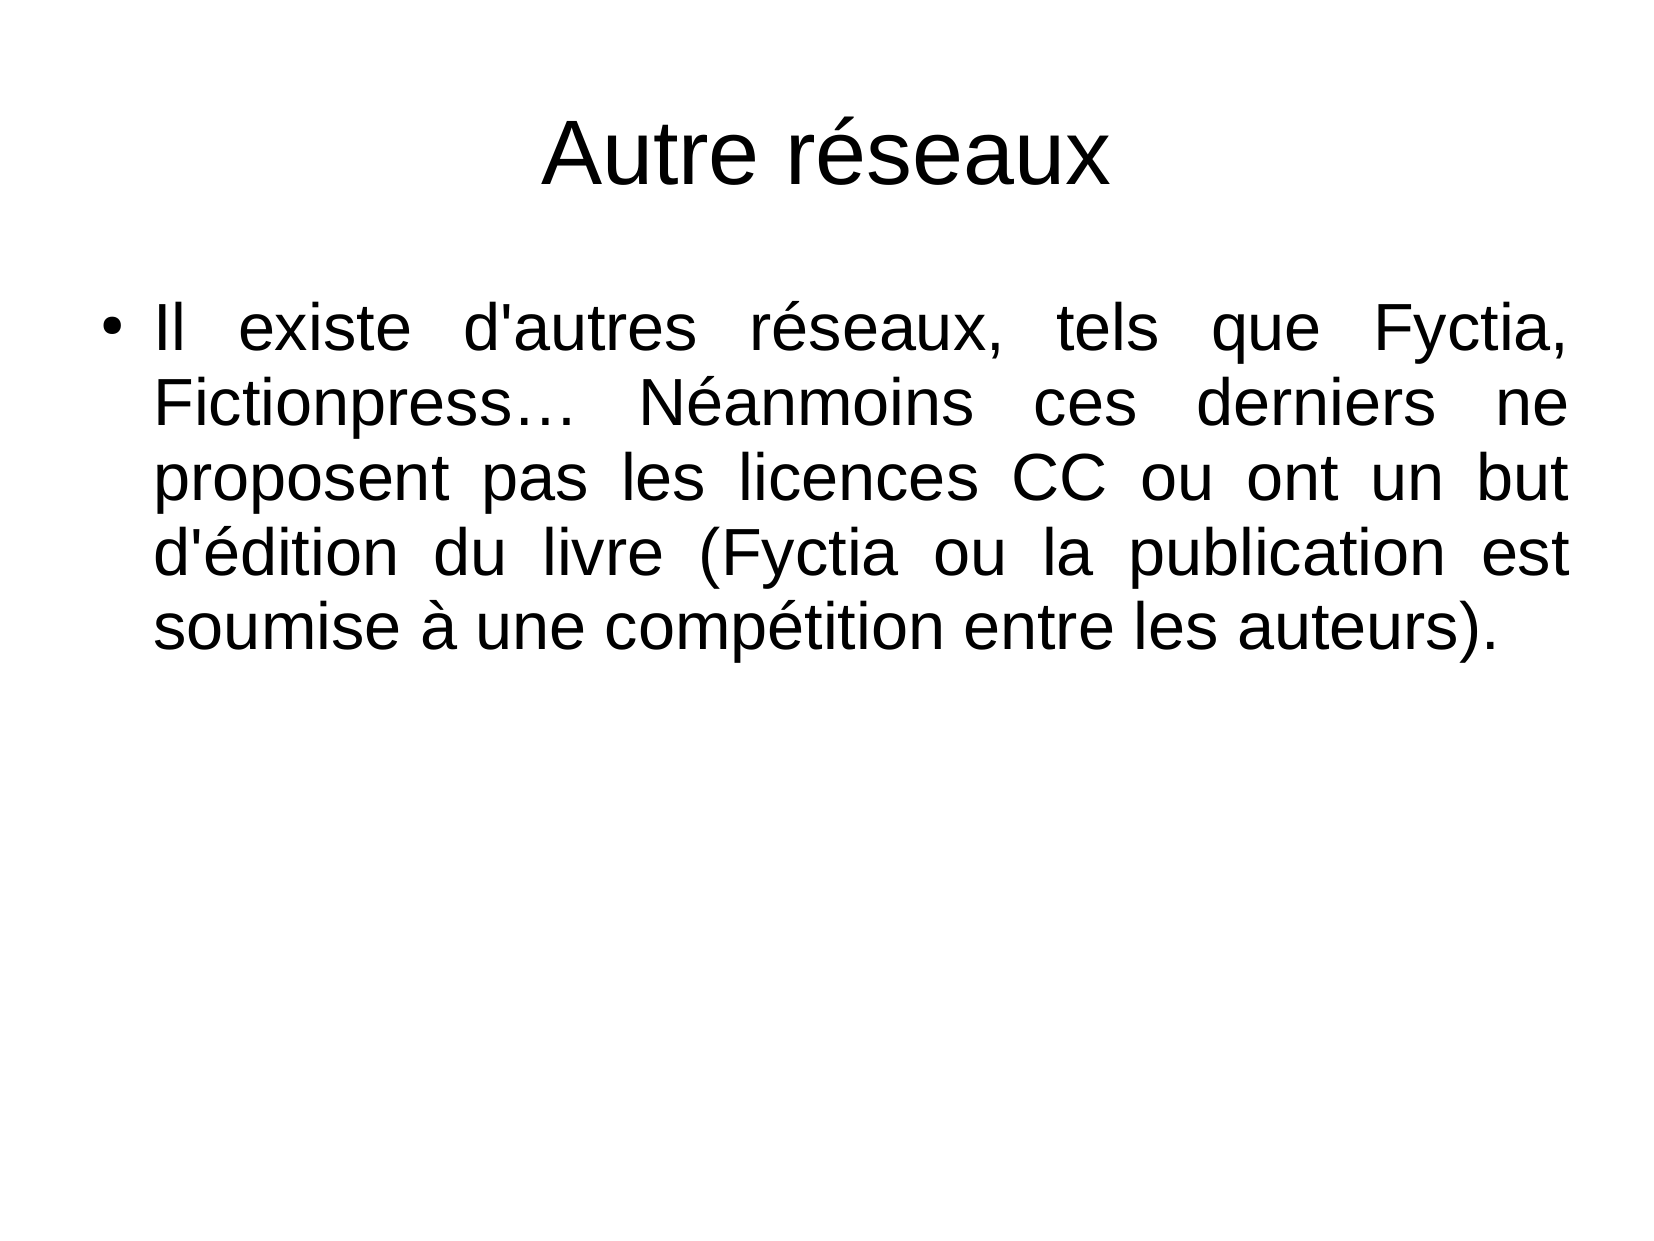

# Autre réseaux
Il existe d'autres réseaux, tels que Fyctia, Fictionpress… Néanmoins ces derniers ne proposent pas les licences CC ou ont un but d'édition du livre (Fyctia ou la publication est soumise à une compétition entre les auteurs).